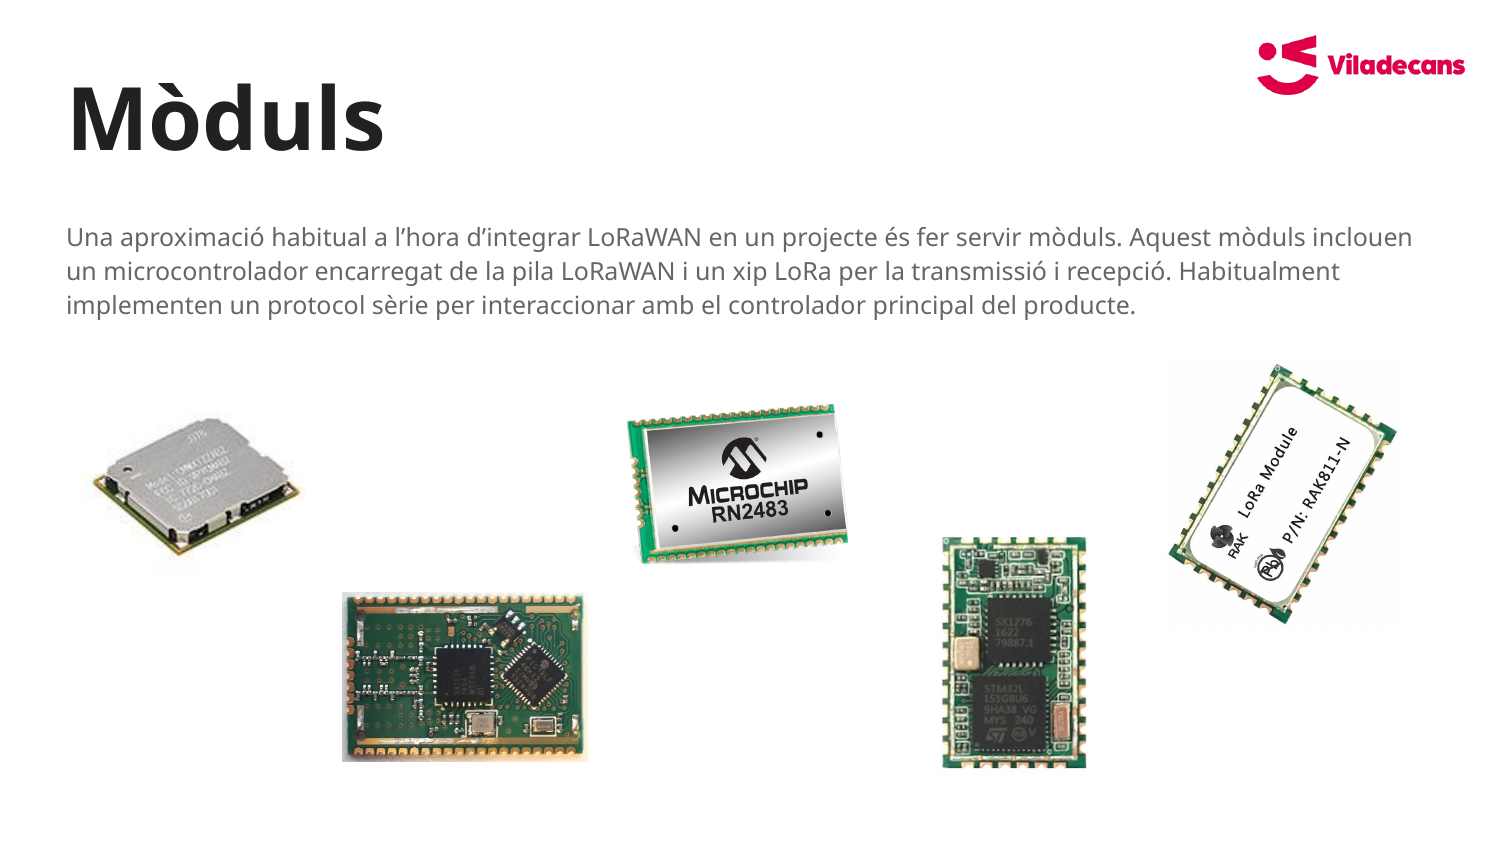

# Mòduls
Una aproximació habitual a l’hora d’integrar LoRaWAN en un projecte és fer servir mòduls. Aquest mòduls inclouen un microcontrolador encarregat de la pila LoRaWAN i un xip LoRa per la transmissió i recepció. Habitualment implementen un protocol sèrie per interaccionar amb el controlador principal del producte.